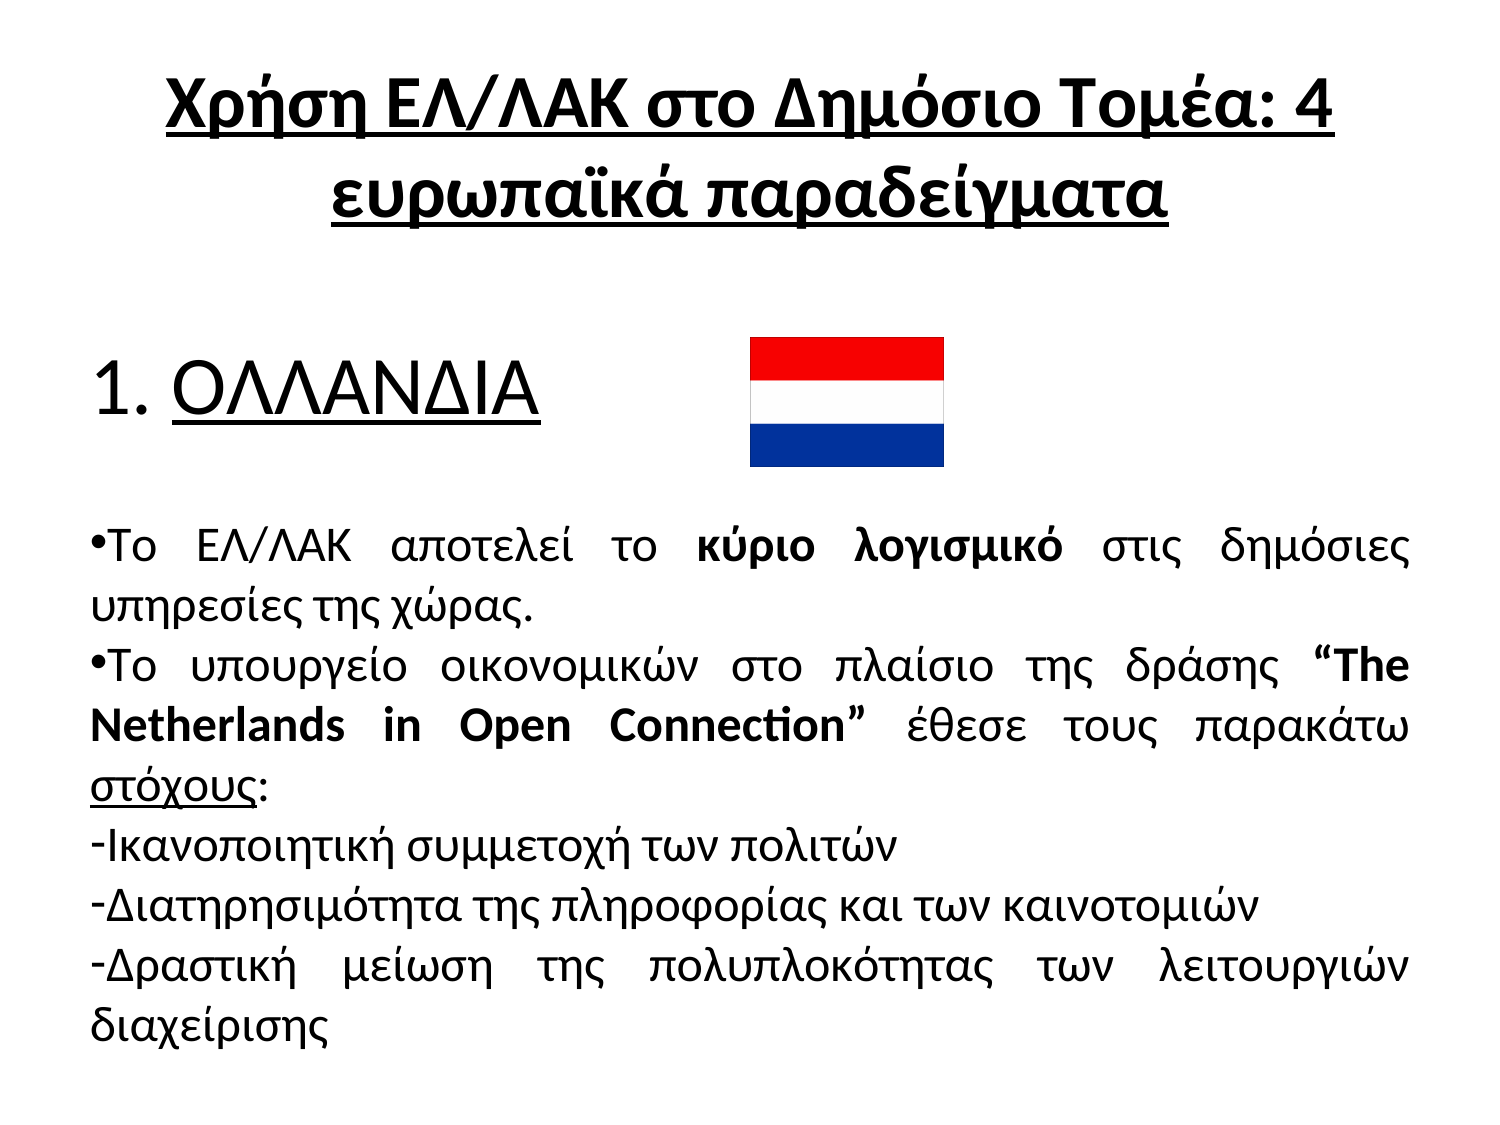

17/5/2013
Θεματα ΚτΠ/Γ
Χρήση ΕΛ/ΛΑΚ στο Δημόσιο Τομέα: 4 ευρωπαϊκά παραδείγματα
1. ΟΛΛΑΝΔΙΑ
Το ΕΛ/ΛΑΚ αποτελεί το κύριο λογισμικό στις δημόσιες υπηρεσίες της χώρας.
Το υπουργείο οικονομικών στο πλαίσιο της δράσης “The Netherlands in Open Connection” έθεσε τους παρακάτω στόχους:
Ικανοποιητική συμμετοχή των πολιτών
Διατηρησιμότητα της πληροφορίας και των καινοτομιών
Δραστική μείωση της πολυπλοκότητας των λειτουργιών διαχείρισης